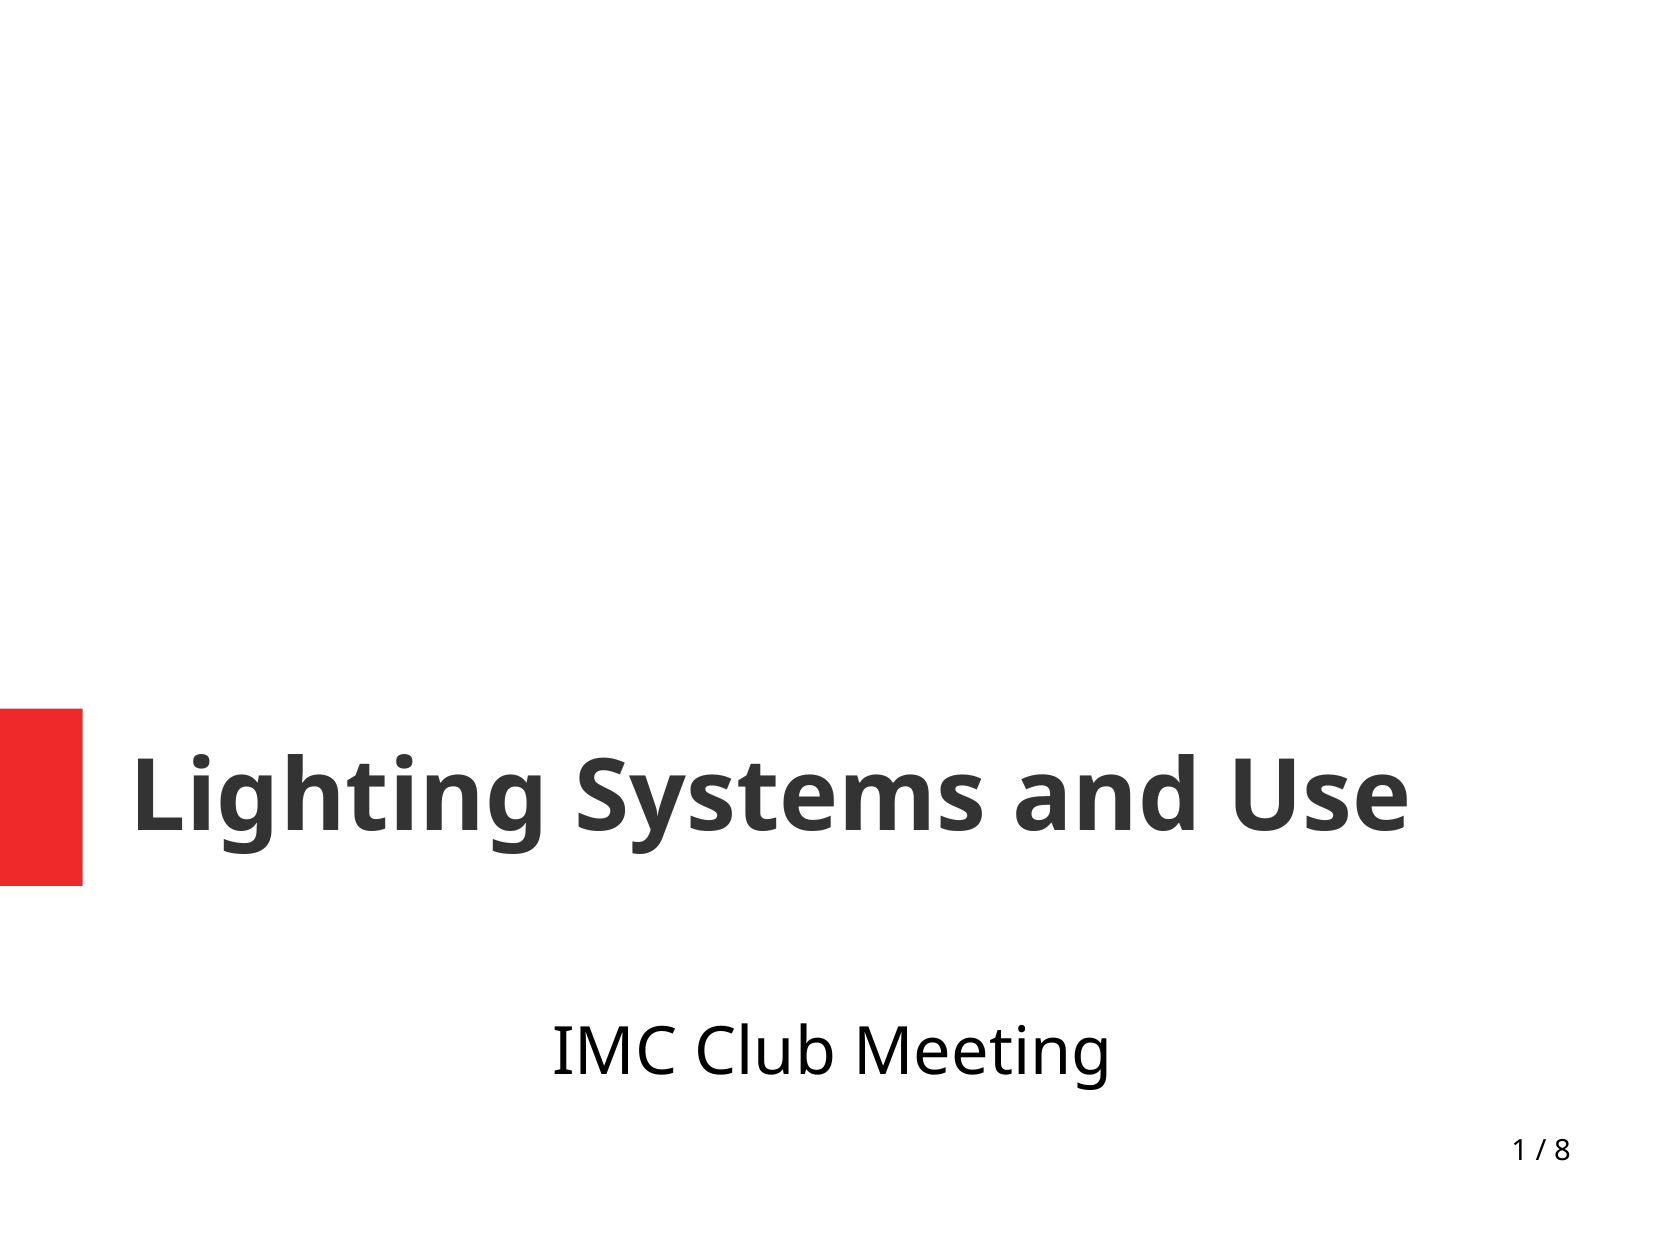

# Lighting Systems and Use
IMC Club Meeting
1